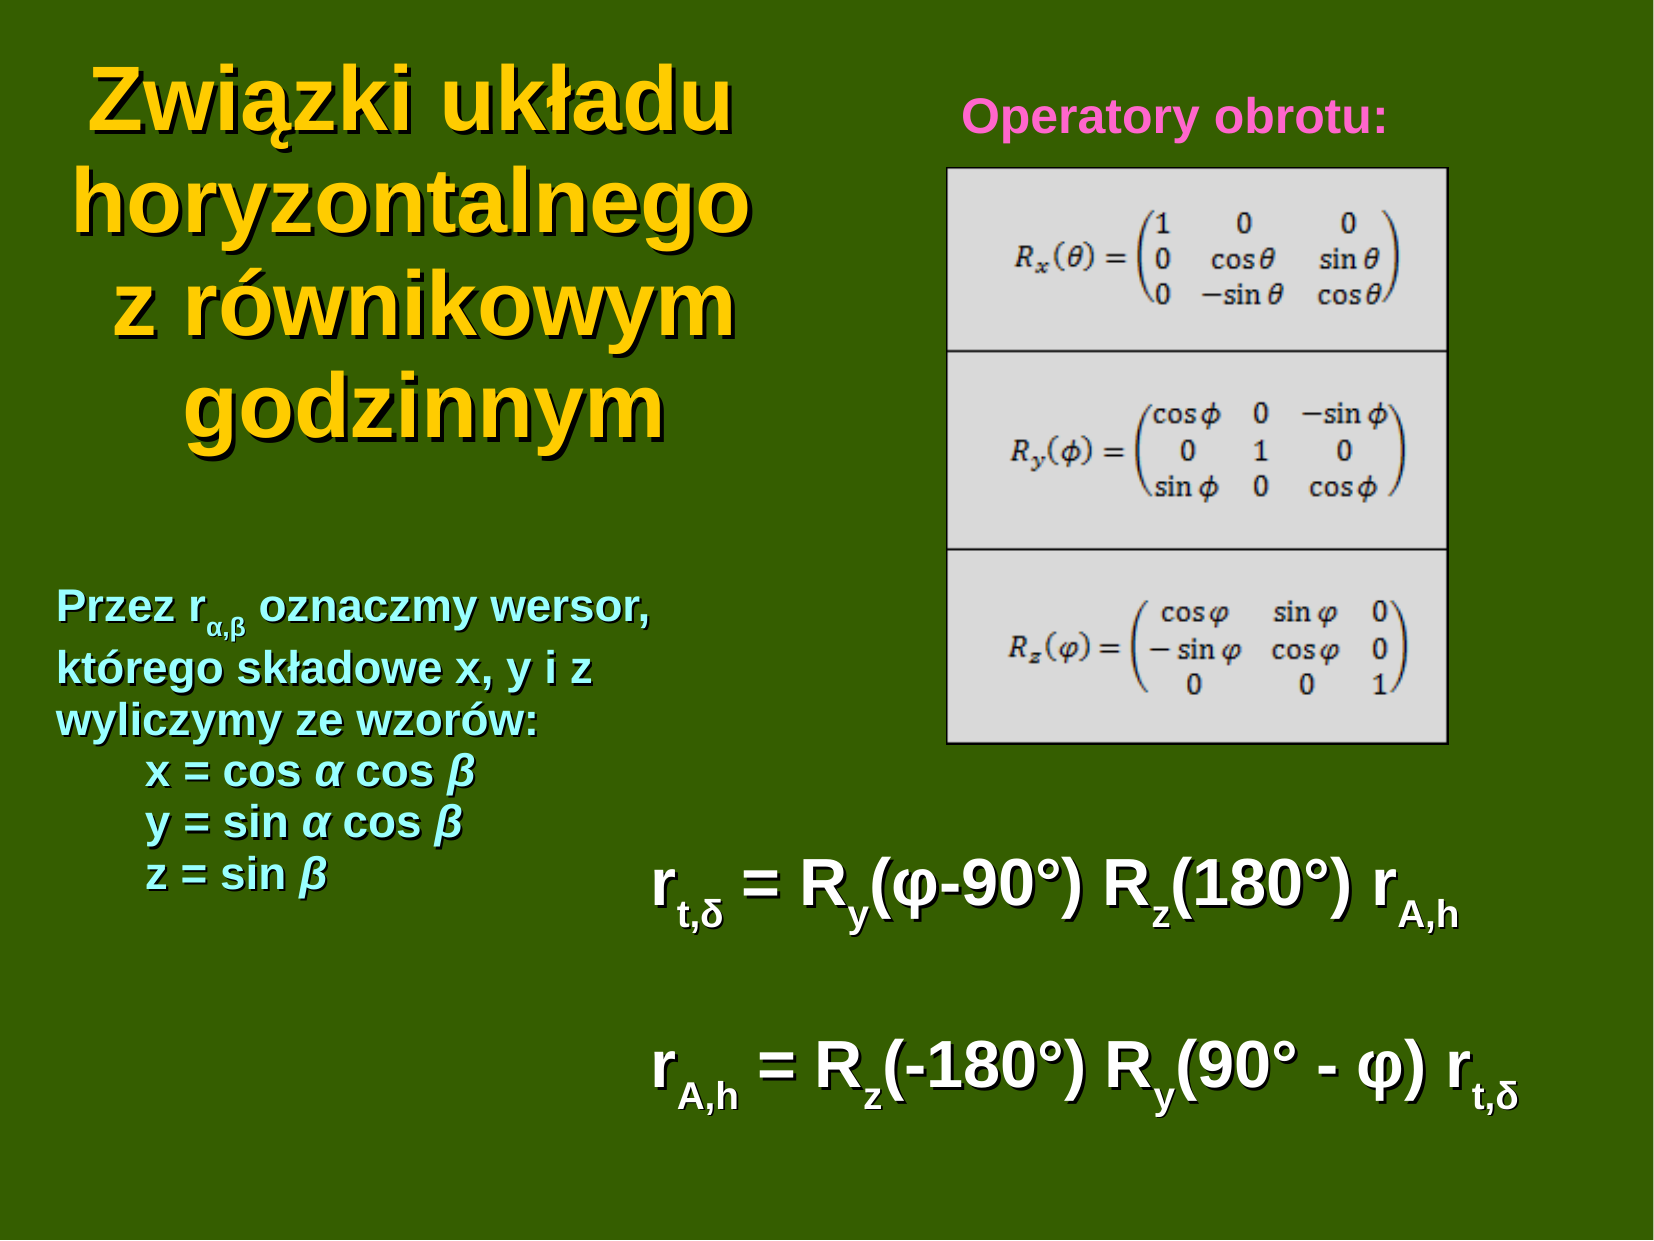

# Związki układu horyzontalnego z równikowym godzinnym
Operatory obrotu:
Przez rα,β oznaczmy wersor,
którego składowe x, y i z
wyliczymy ze wzorów:
 x = cos α cos β
 y = sin α cos β
 z = sin β
rt,δ = Ry(φ-90°) Rz(180°) rA,h
rA,h = Rz(-180°) Ry(90° - φ) rt,δ